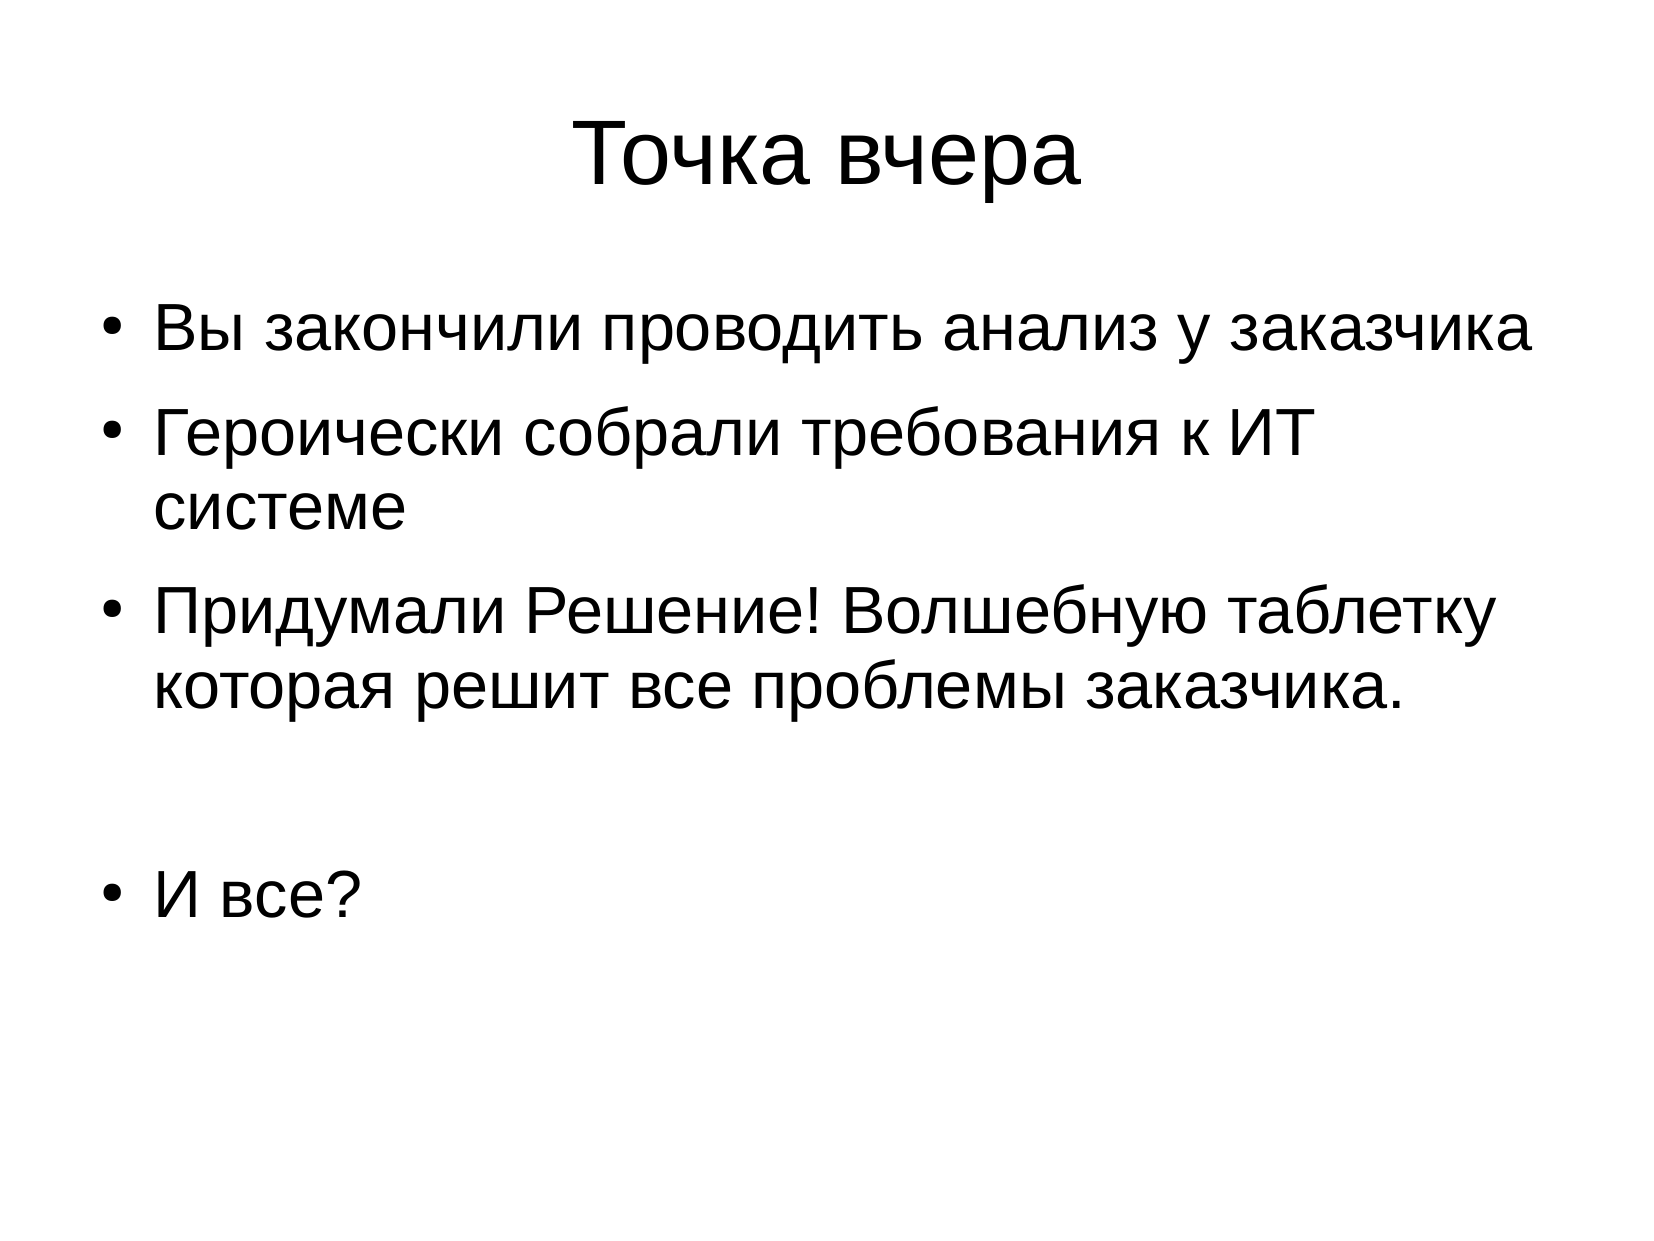

# Точка вчера
Вы закончили проводить анализ у заказчика
Героически собрали требования к ИТ системе
Придумали Решение! Волшебную таблетку которая решит все проблемы заказчика.
И все?